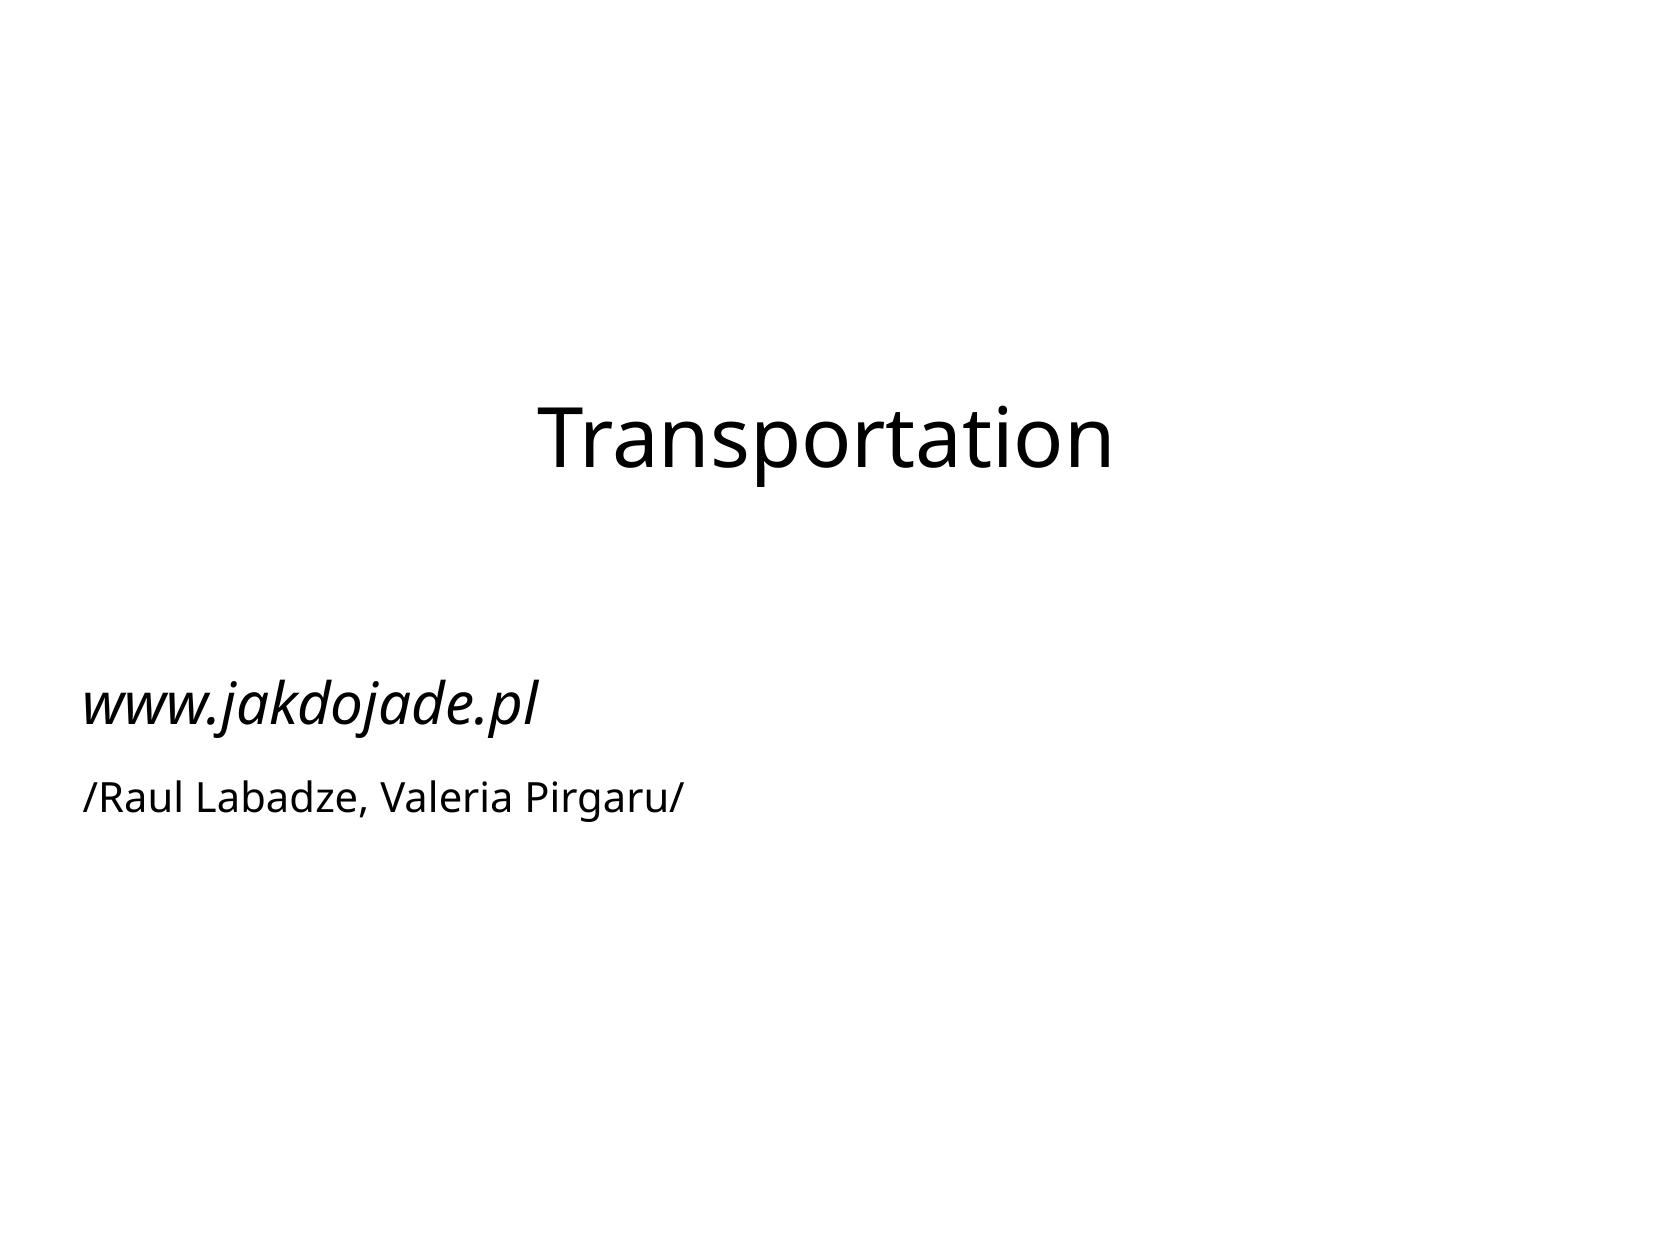

# Transportation
www.jakdojade.pl
/Raul Labadze, Valeria Pirgaru/